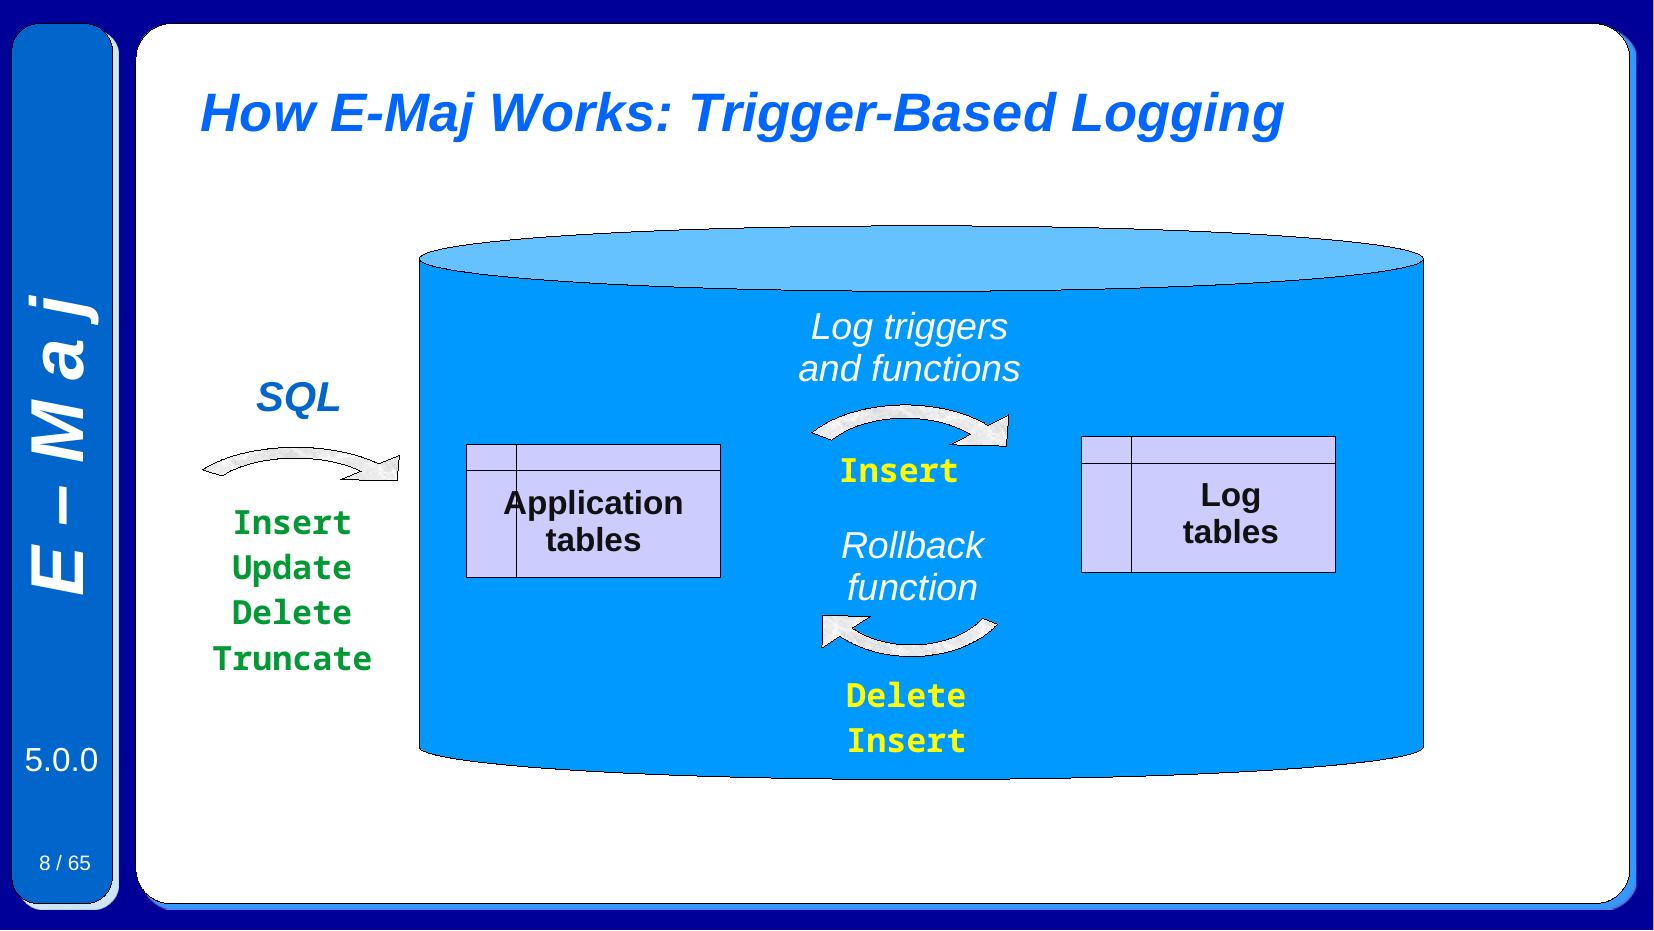

# How E-Maj Works: Trigger-Based Logging
Log triggers and functions
SQL
Insert
Log tables
Application
tables
Insert Update Delete
Truncate
Rollback function
Delete
Insert